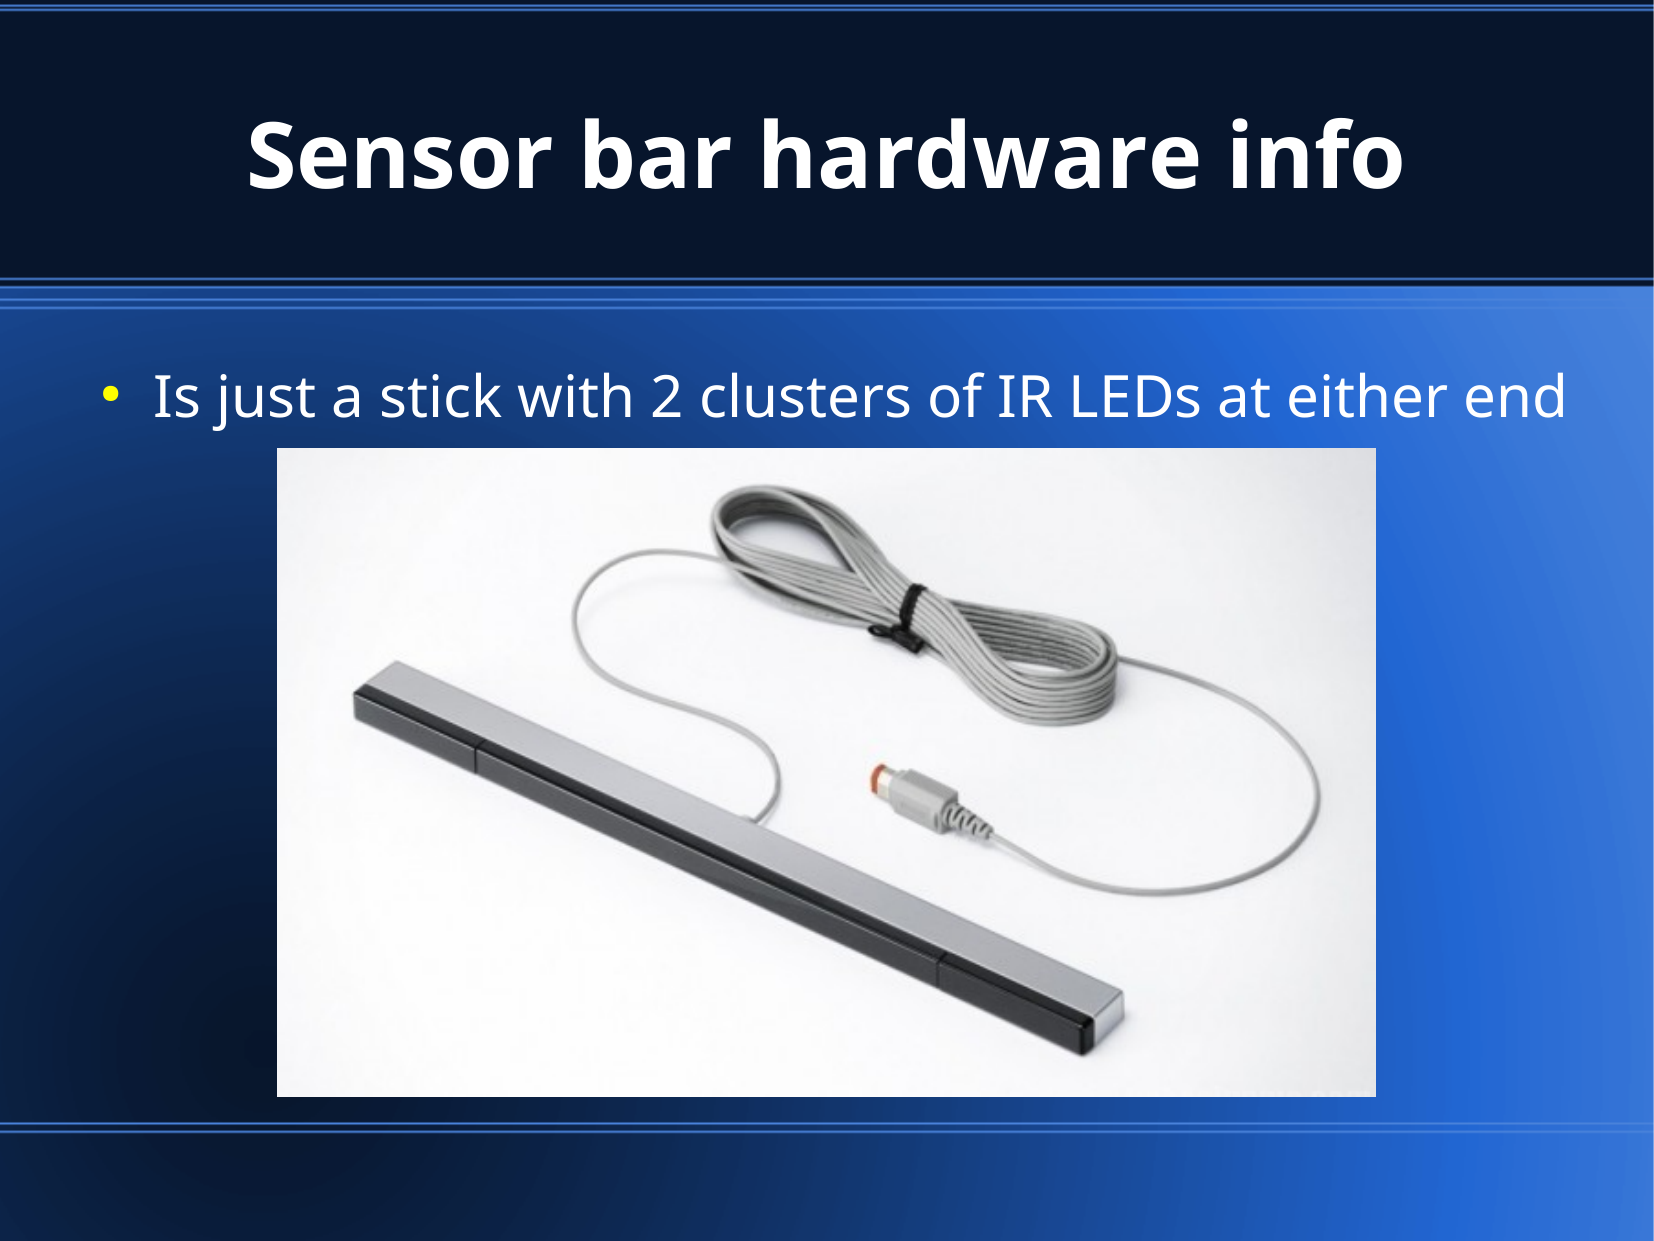

# Sensor bar hardware info
Is just a stick with 2 clusters of IR LEDs at either end